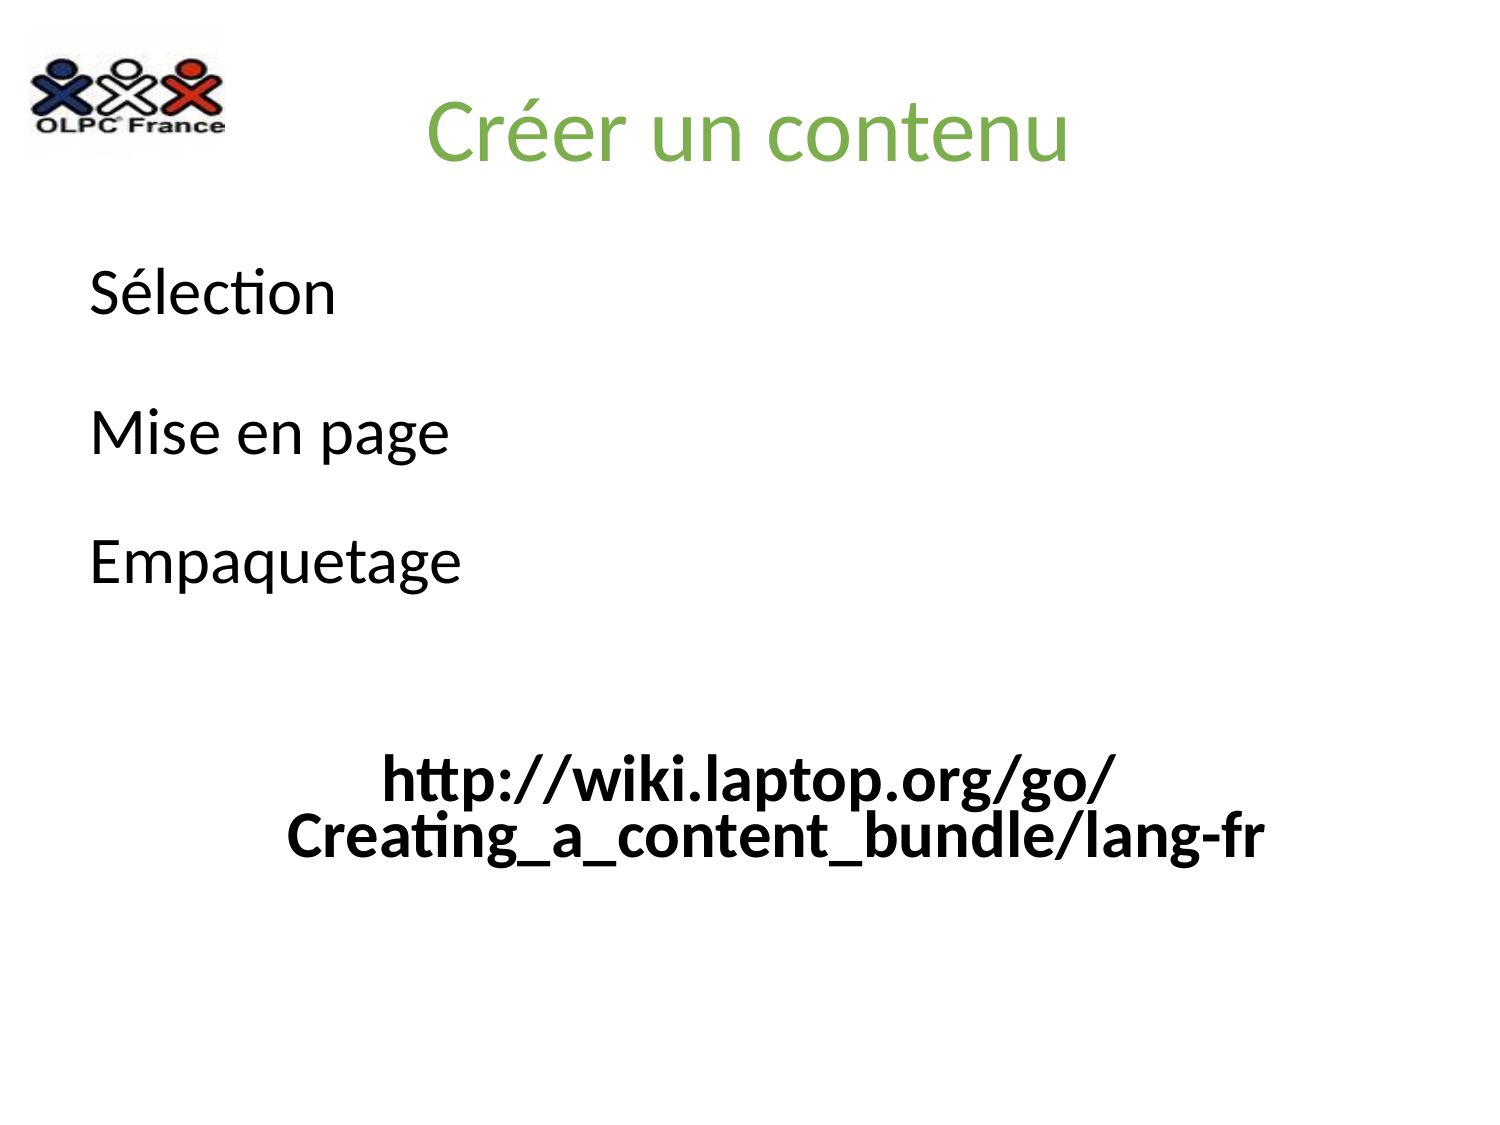

# Créer un contenu
Sélection
Mise en page
Empaquetage
http://wiki.laptop.org/go/Creating_a_content_bundle/lang-fr